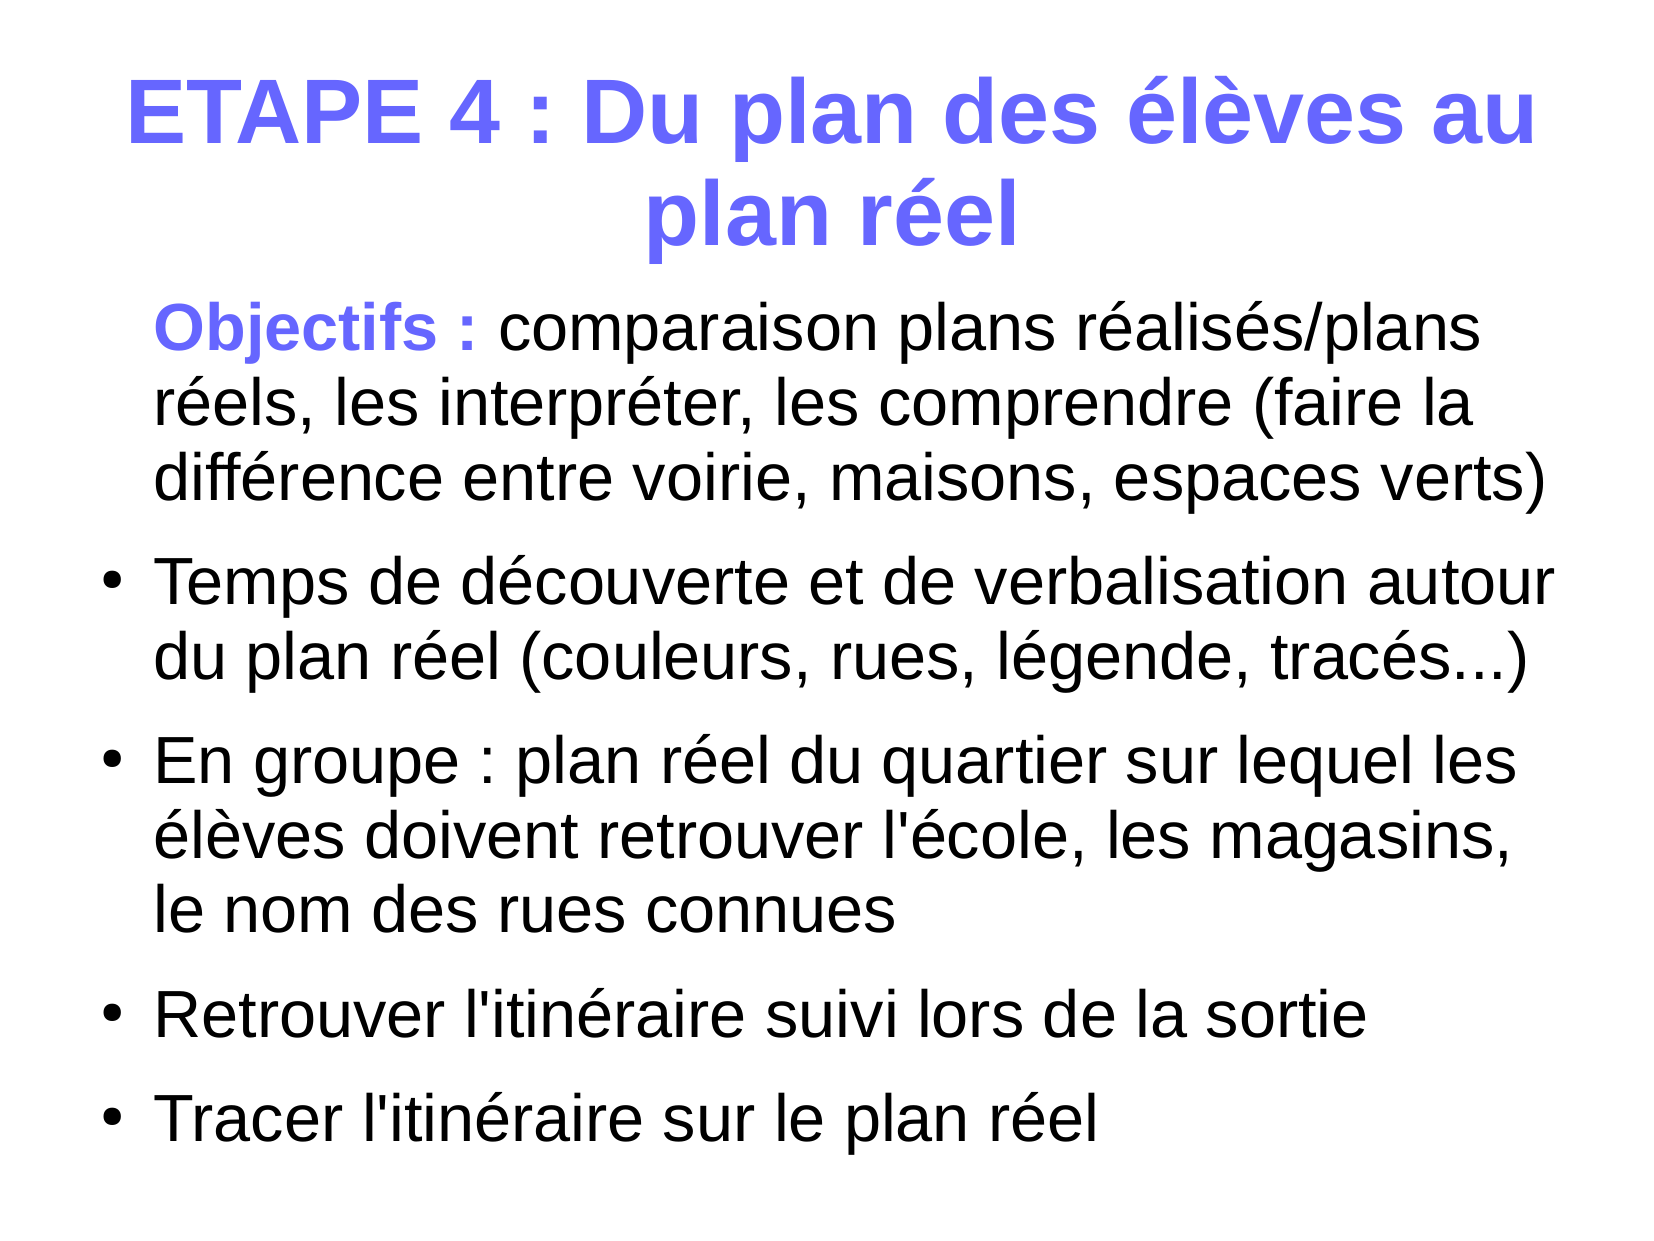

# ETAPE 4 : Du plan des élèves au plan réel
Objectifs : comparaison plans réalisés/plans réels, les interpréter, les comprendre (faire la différence entre voirie, maisons, espaces verts)
Temps de découverte et de verbalisation autour du plan réel (couleurs, rues, légende, tracés...)
En groupe : plan réel du quartier sur lequel les élèves doivent retrouver l'école, les magasins, le nom des rues connues
Retrouver l'itinéraire suivi lors de la sortie
Tracer l'itinéraire sur le plan réel